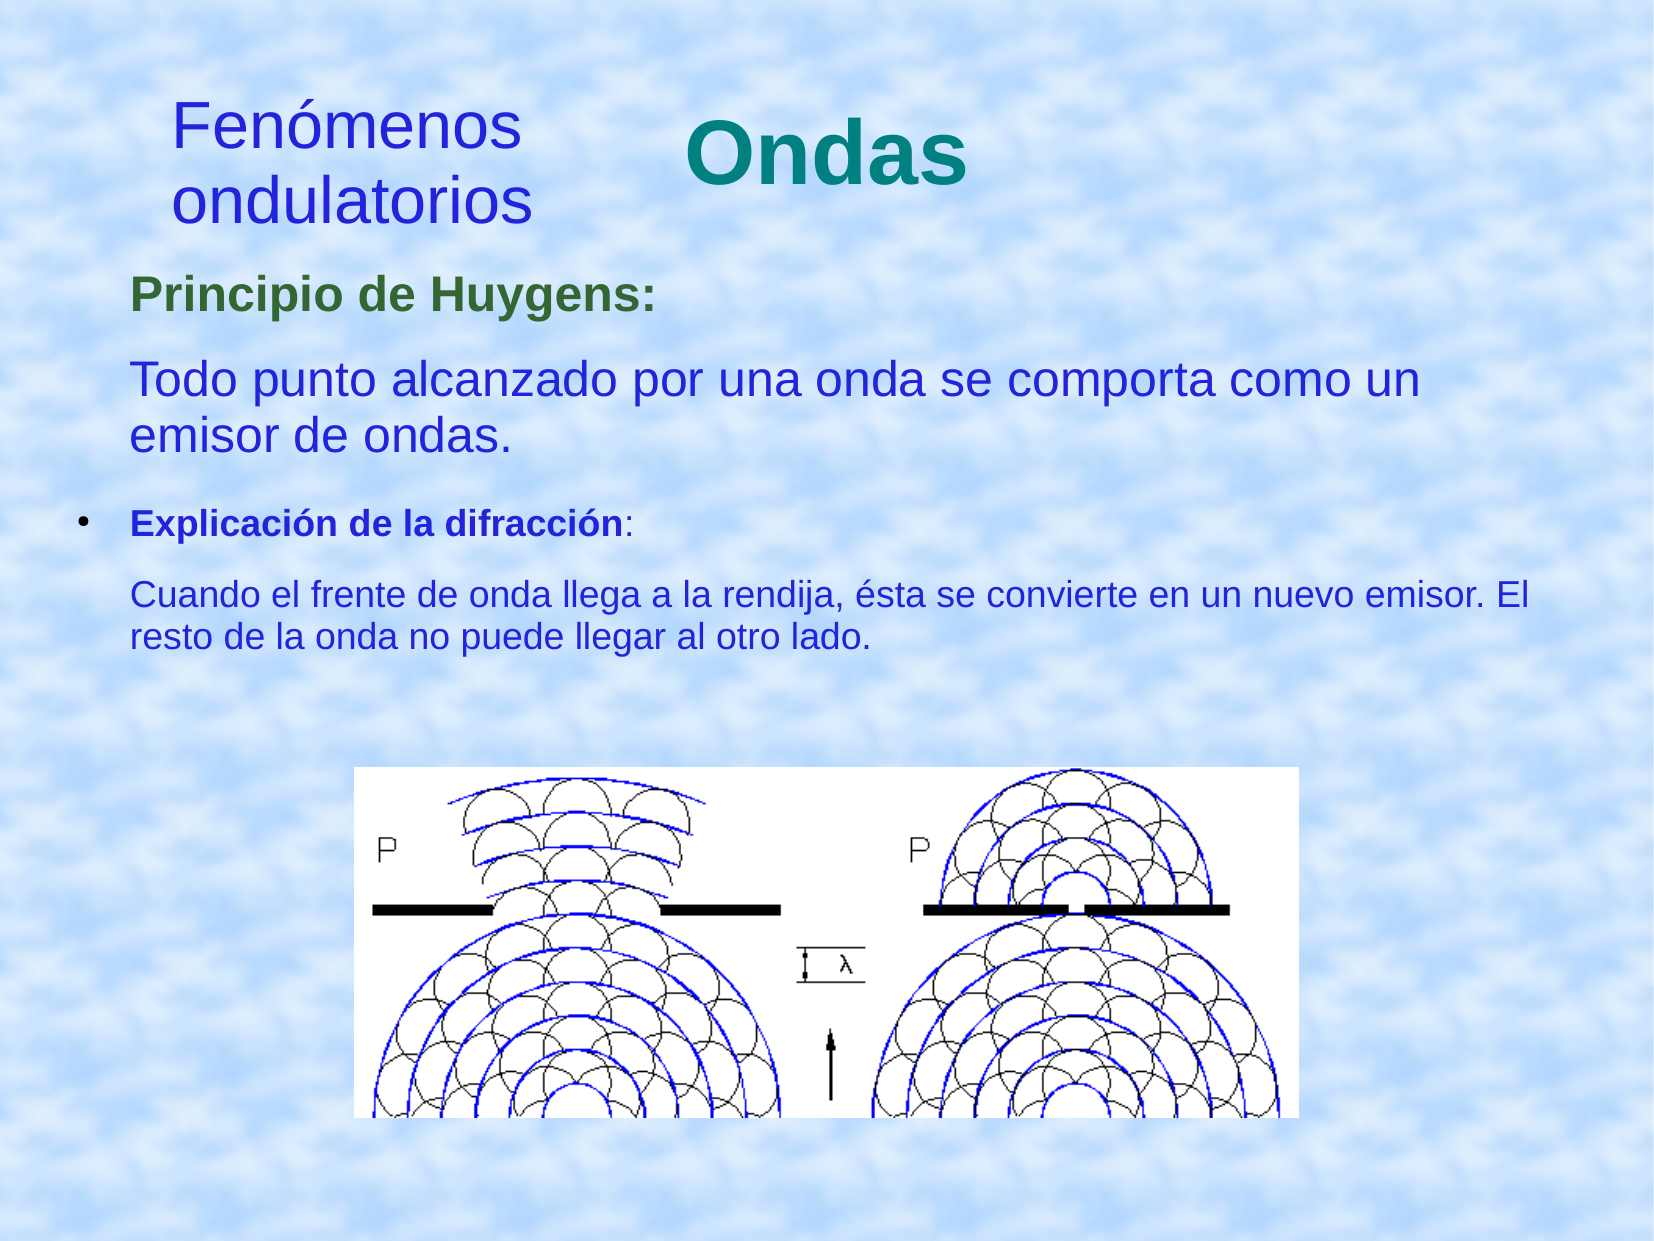

# Ondas
Fenómenos ondulatorios
Principio de Huygens:
Todo punto alcanzado por una onda se comporta como un emisor de ondas.
Explicación de la difracción:
Cuando el frente de onda llega a la rendija, ésta se convierte en un nuevo emisor. El resto de la onda no puede llegar al otro lado.